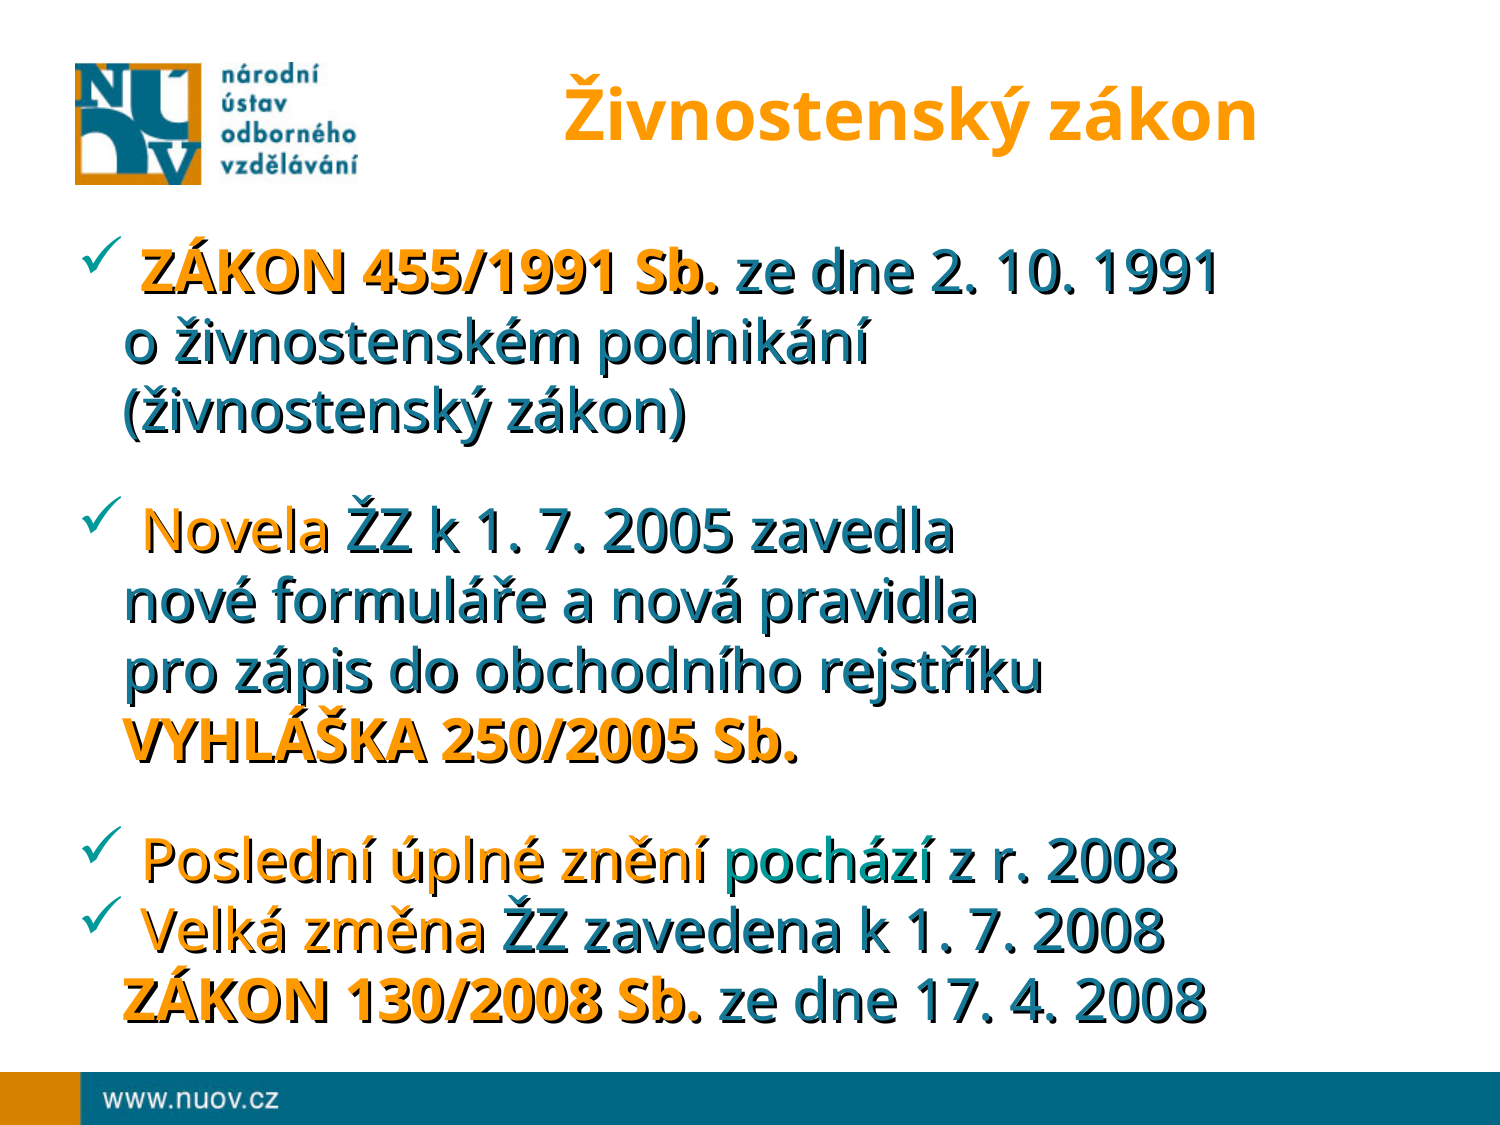

# Živnostenský zákon
 ZÁKON 455/1991 Sb. ze dne 2. 10. 1991
 o živnostenském podnikání
 (živnostenský zákon)
 Novela ŽZ k 1. 7. 2005 zavedla
 nové formuláře a nová pravidla
 pro zápis do obchodního rejstříku
 VYHLÁŠKA 250/2005 Sb.
 Poslední úplné znění pochází z r. 2008
 Velká změna ŽZ zavedena k 1. 7. 2008
 ZÁKON 130/2008 Sb. ze dne 17. 4. 2008